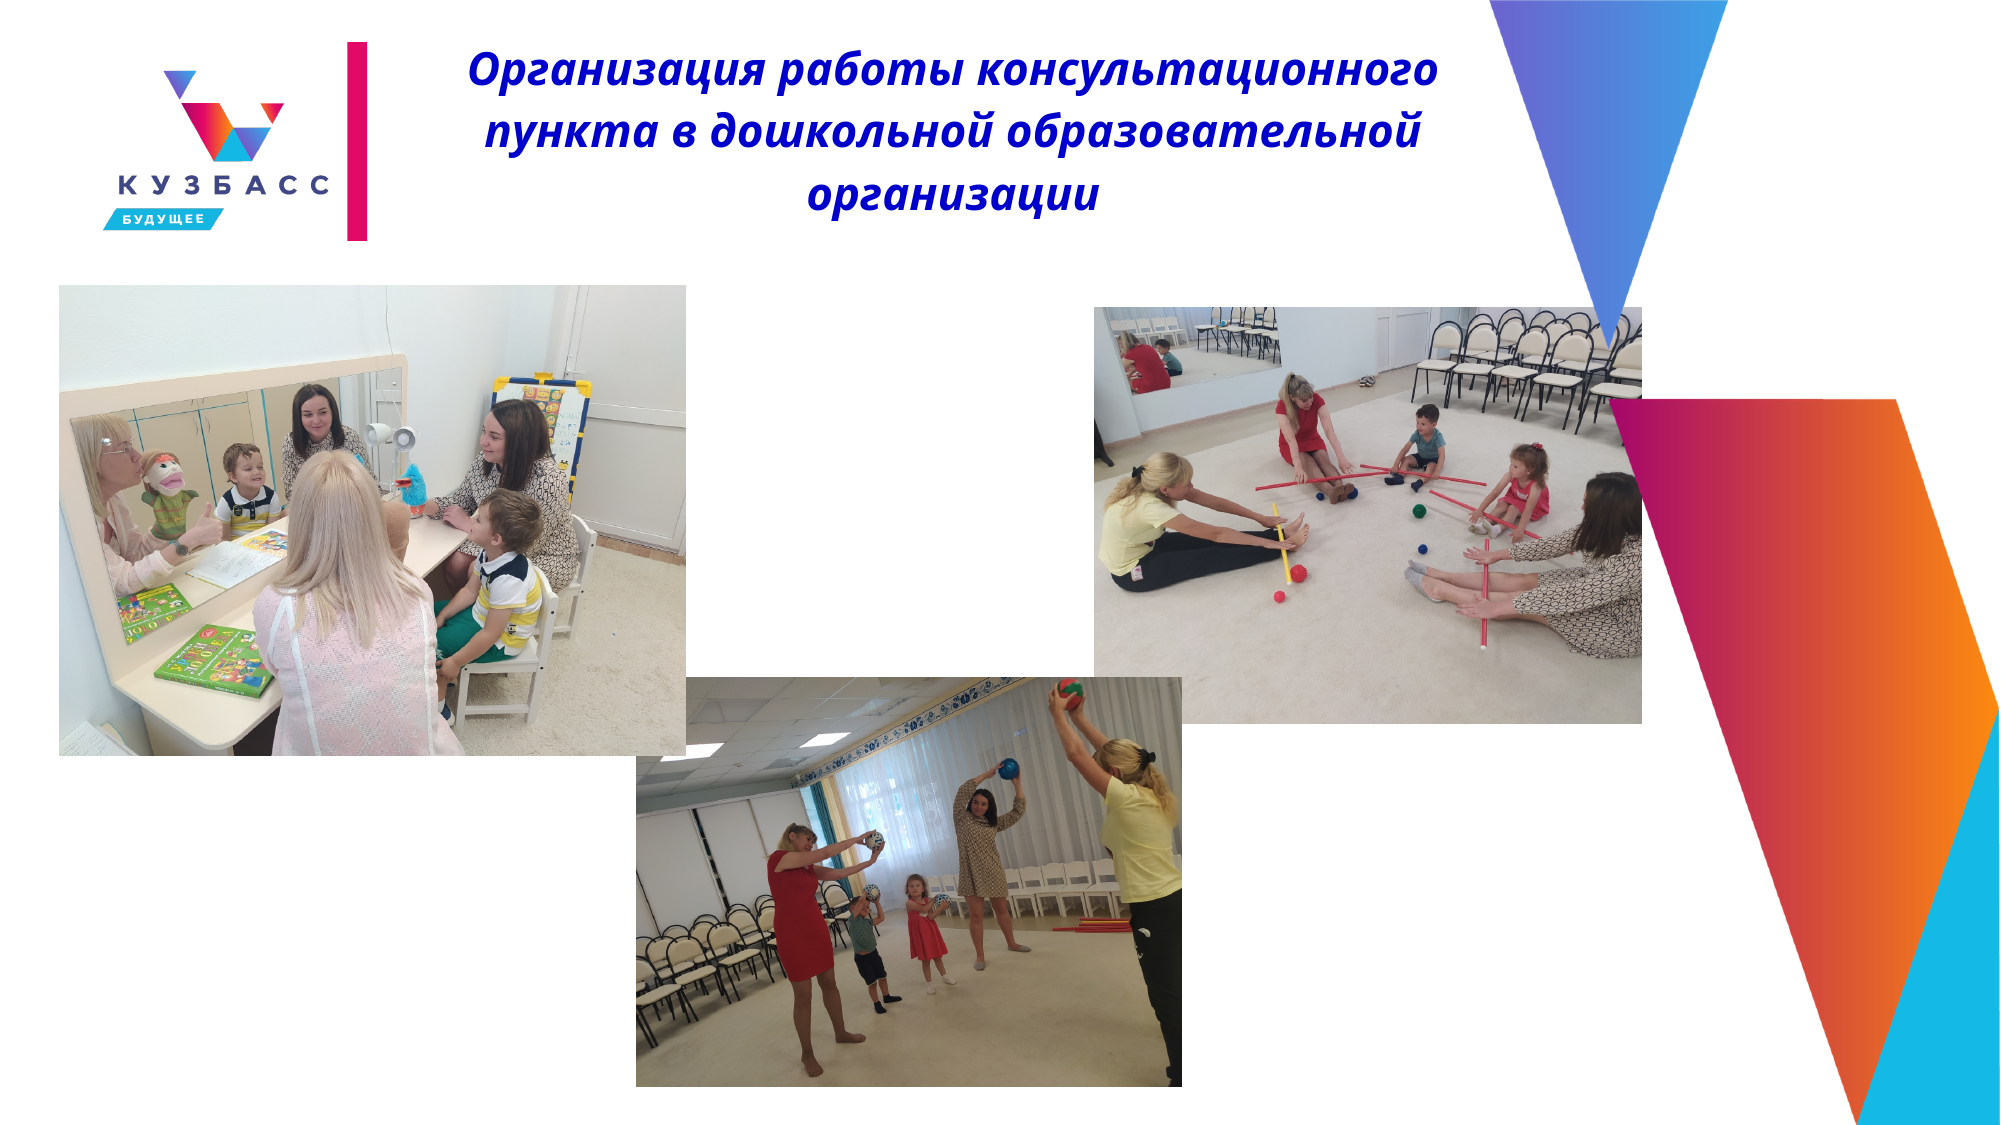

Организация работы консультационного пункта в дошкольной образовательной организации